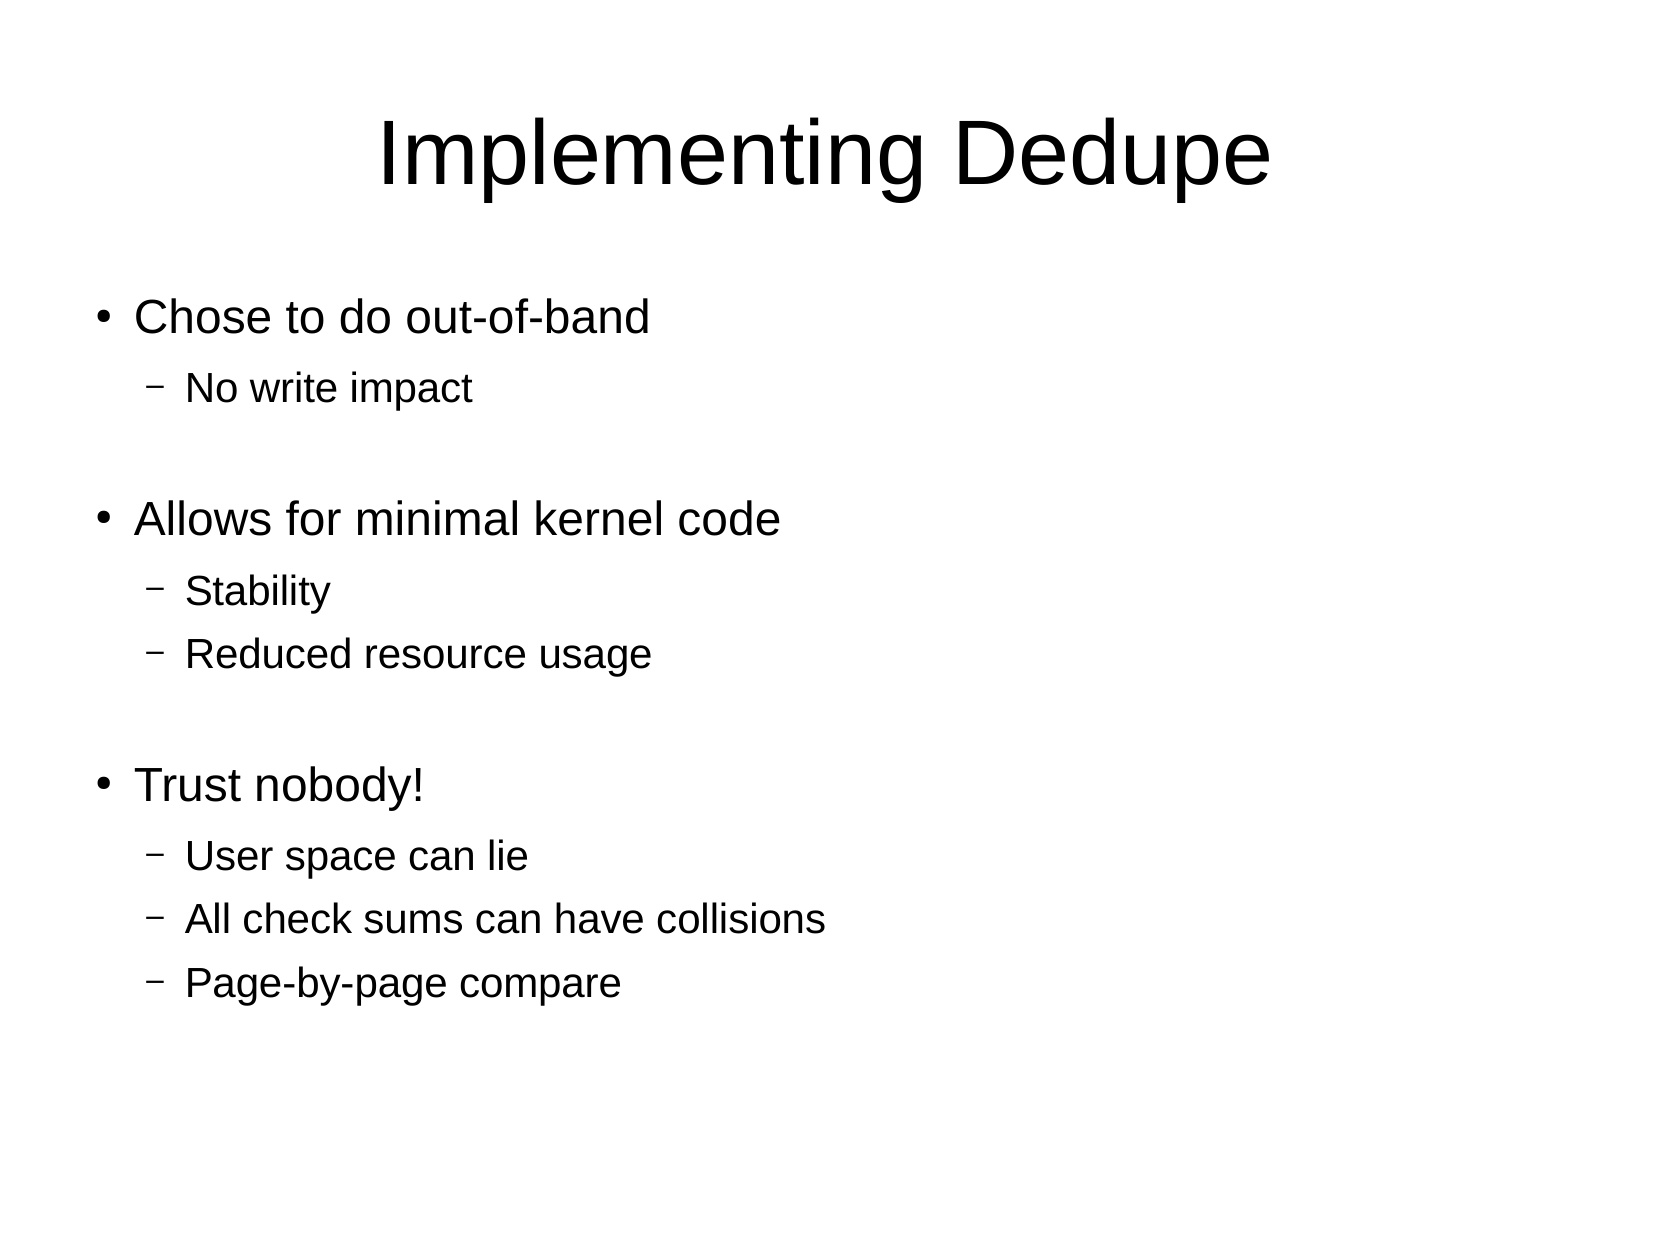

# Implementing Dedupe
Chose to do out-of-band
No write impact
Allows for minimal kernel code
Stability
Reduced resource usage
Trust nobody!
User space can lie
All check sums can have collisions
Page-by-page compare